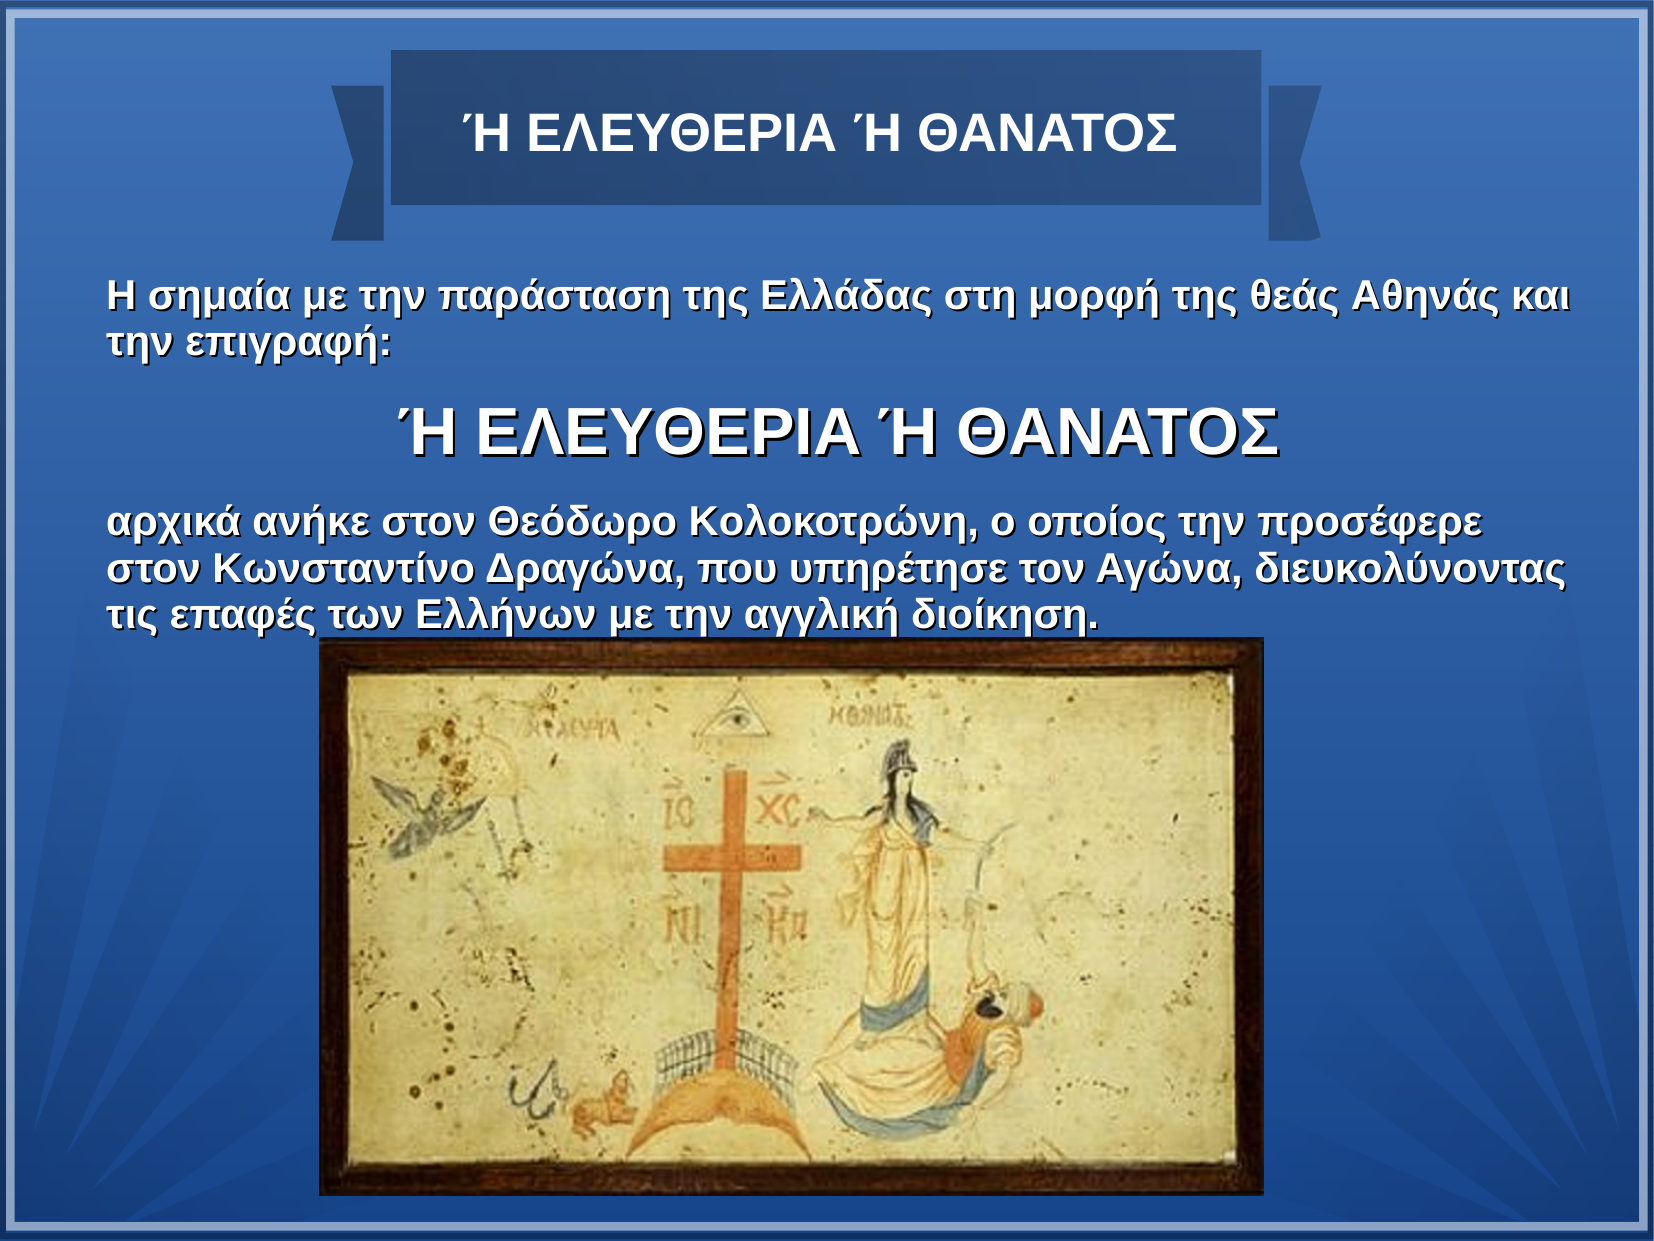

Ή ΕΛΕΥΘΕΡΙΑ Ή ΘΑΝΑΤΟΣ
# Η σημαία με την παράσταση της Eλλάδας στη μορφή της θεάς Aθηνάς και την επιγραφή:
Ή EΛEYΘEPIA Ή ΘANATOΣ
αρχικά ανήκε στον Θεόδωρο Kολοκοτρώνη, ο οποίος την προσέφερε στον Kωνσταντίνο Δραγώνα, που υπηρέτησε τον Αγώνα, διευκολύνοντας τις επαφές των Ελλήνων με την αγγλική διοίκηση.